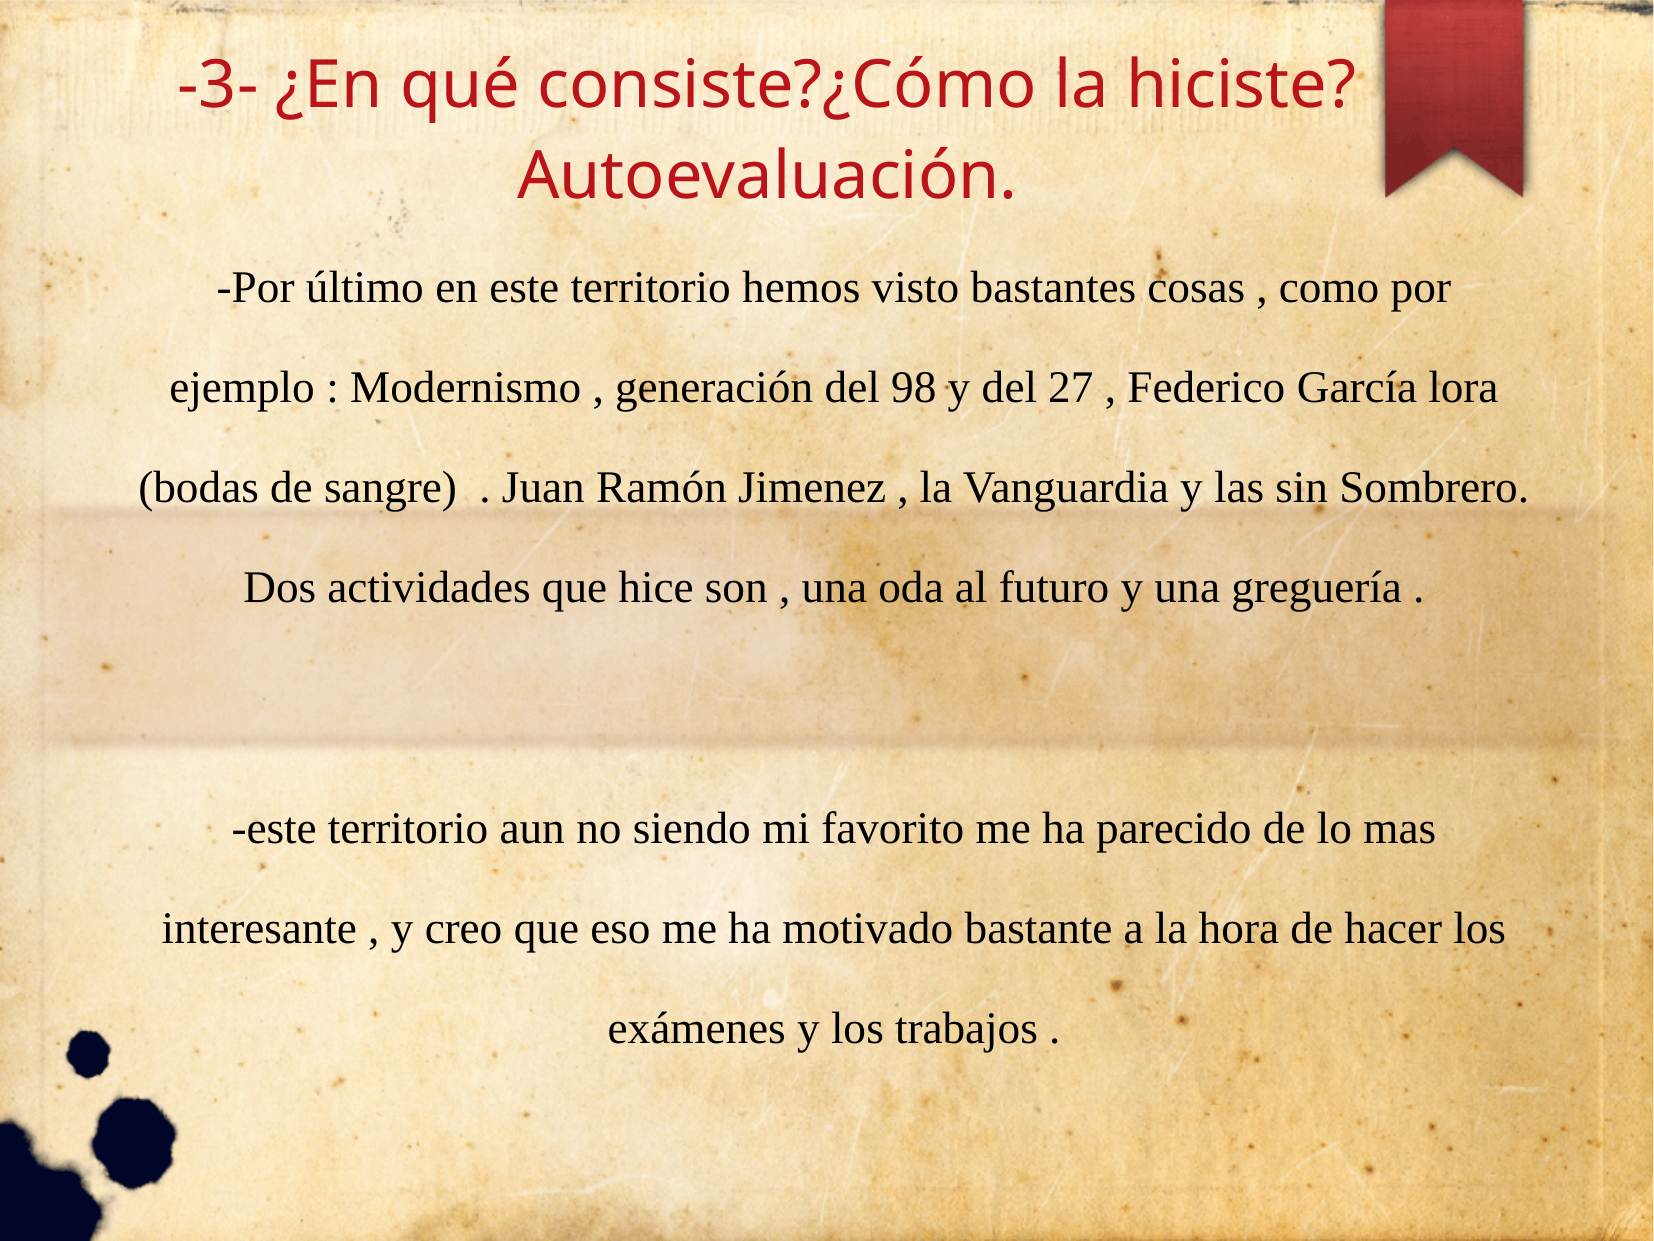

# -3- ¿En qué consiste?¿Cómo la hiciste?Autoevaluación.
-Por último en este territorio hemos visto bastantes cosas , como por ejemplo : Modernismo , generación del 98 y del 27 , Federico García lora (bodas de sangre) . Juan Ramón Jimenez , la Vanguardia y las sin Sombrero. Dos actividades que hice son , una oda al futuro y una greguería .
-este territorio aun no siendo mi favorito me ha parecido de lo mas interesante , y creo que eso me ha motivado bastante a la hora de hacer los exámenes y los trabajos .